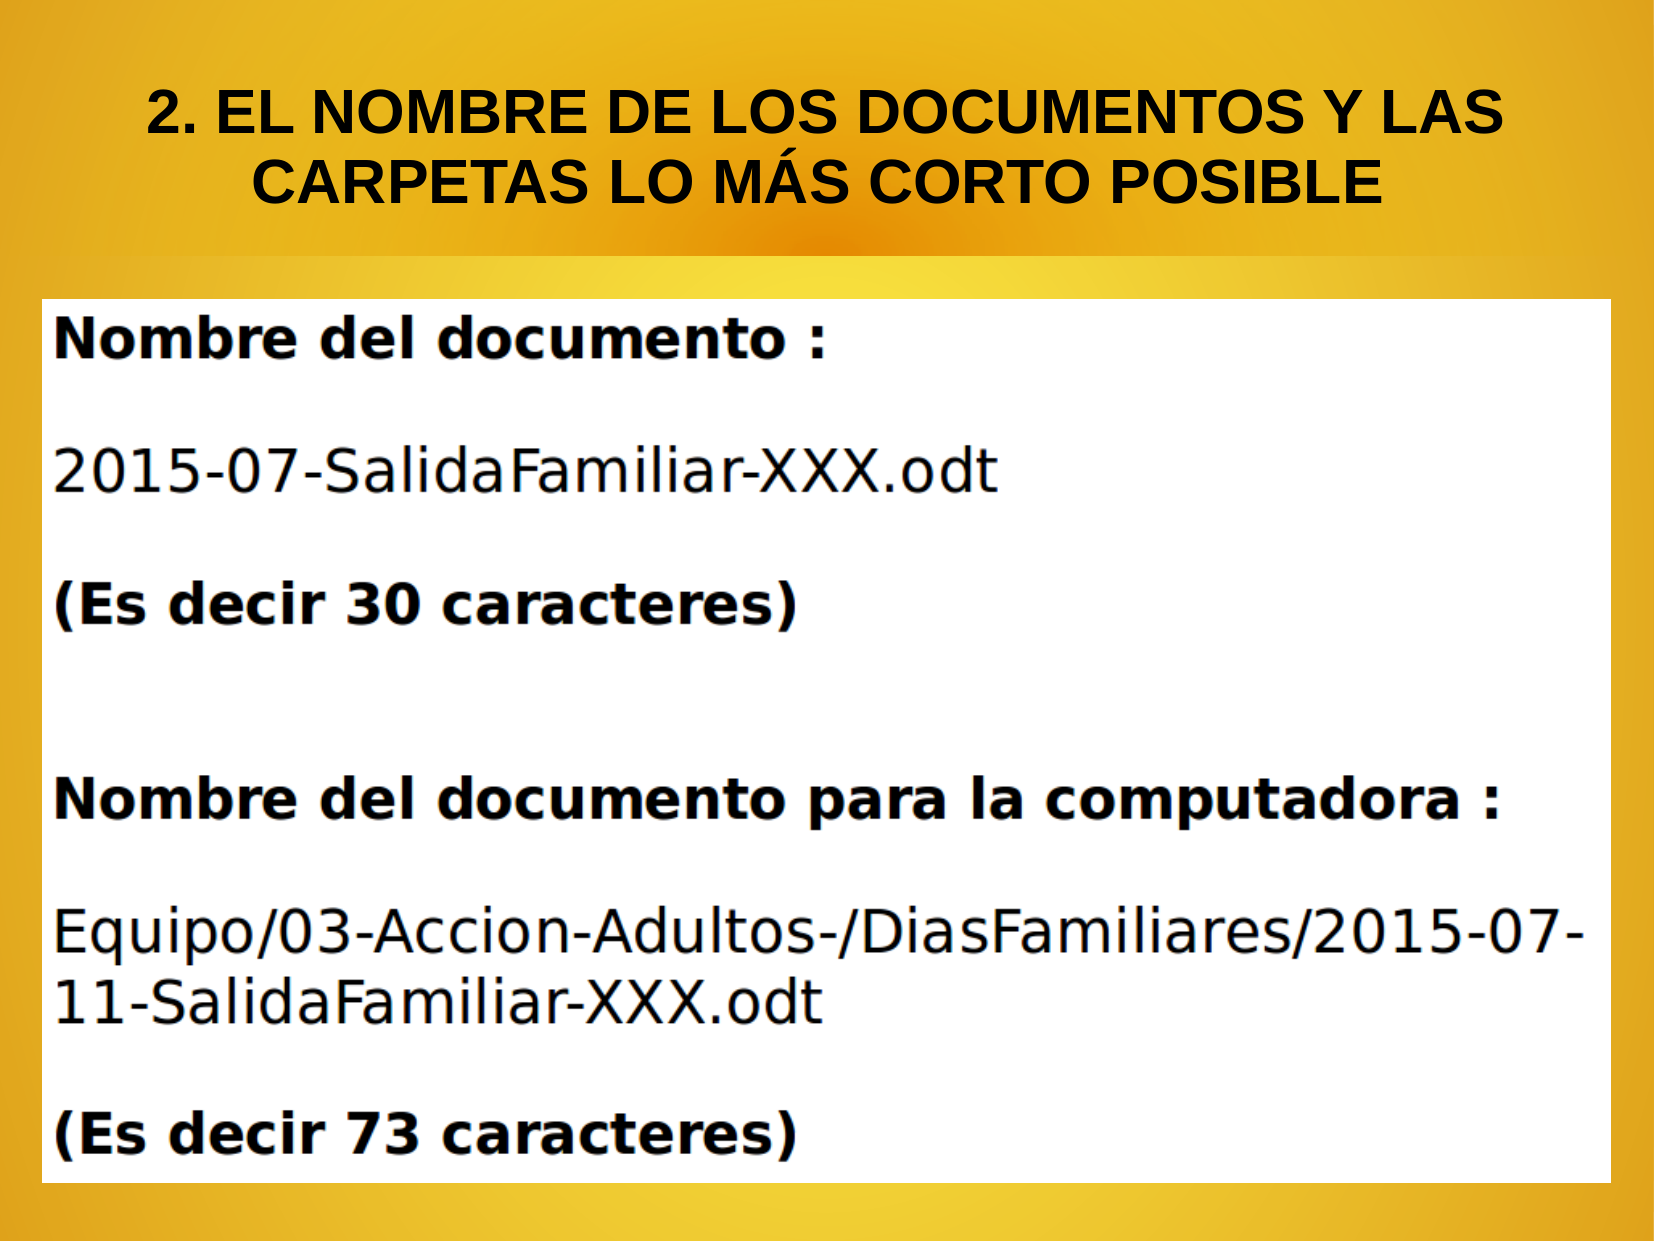

2. EL NOMBRE DE LOS DOCUMENTOS Y LAS CARPETAS LO MÁS CORTO POSIBLE